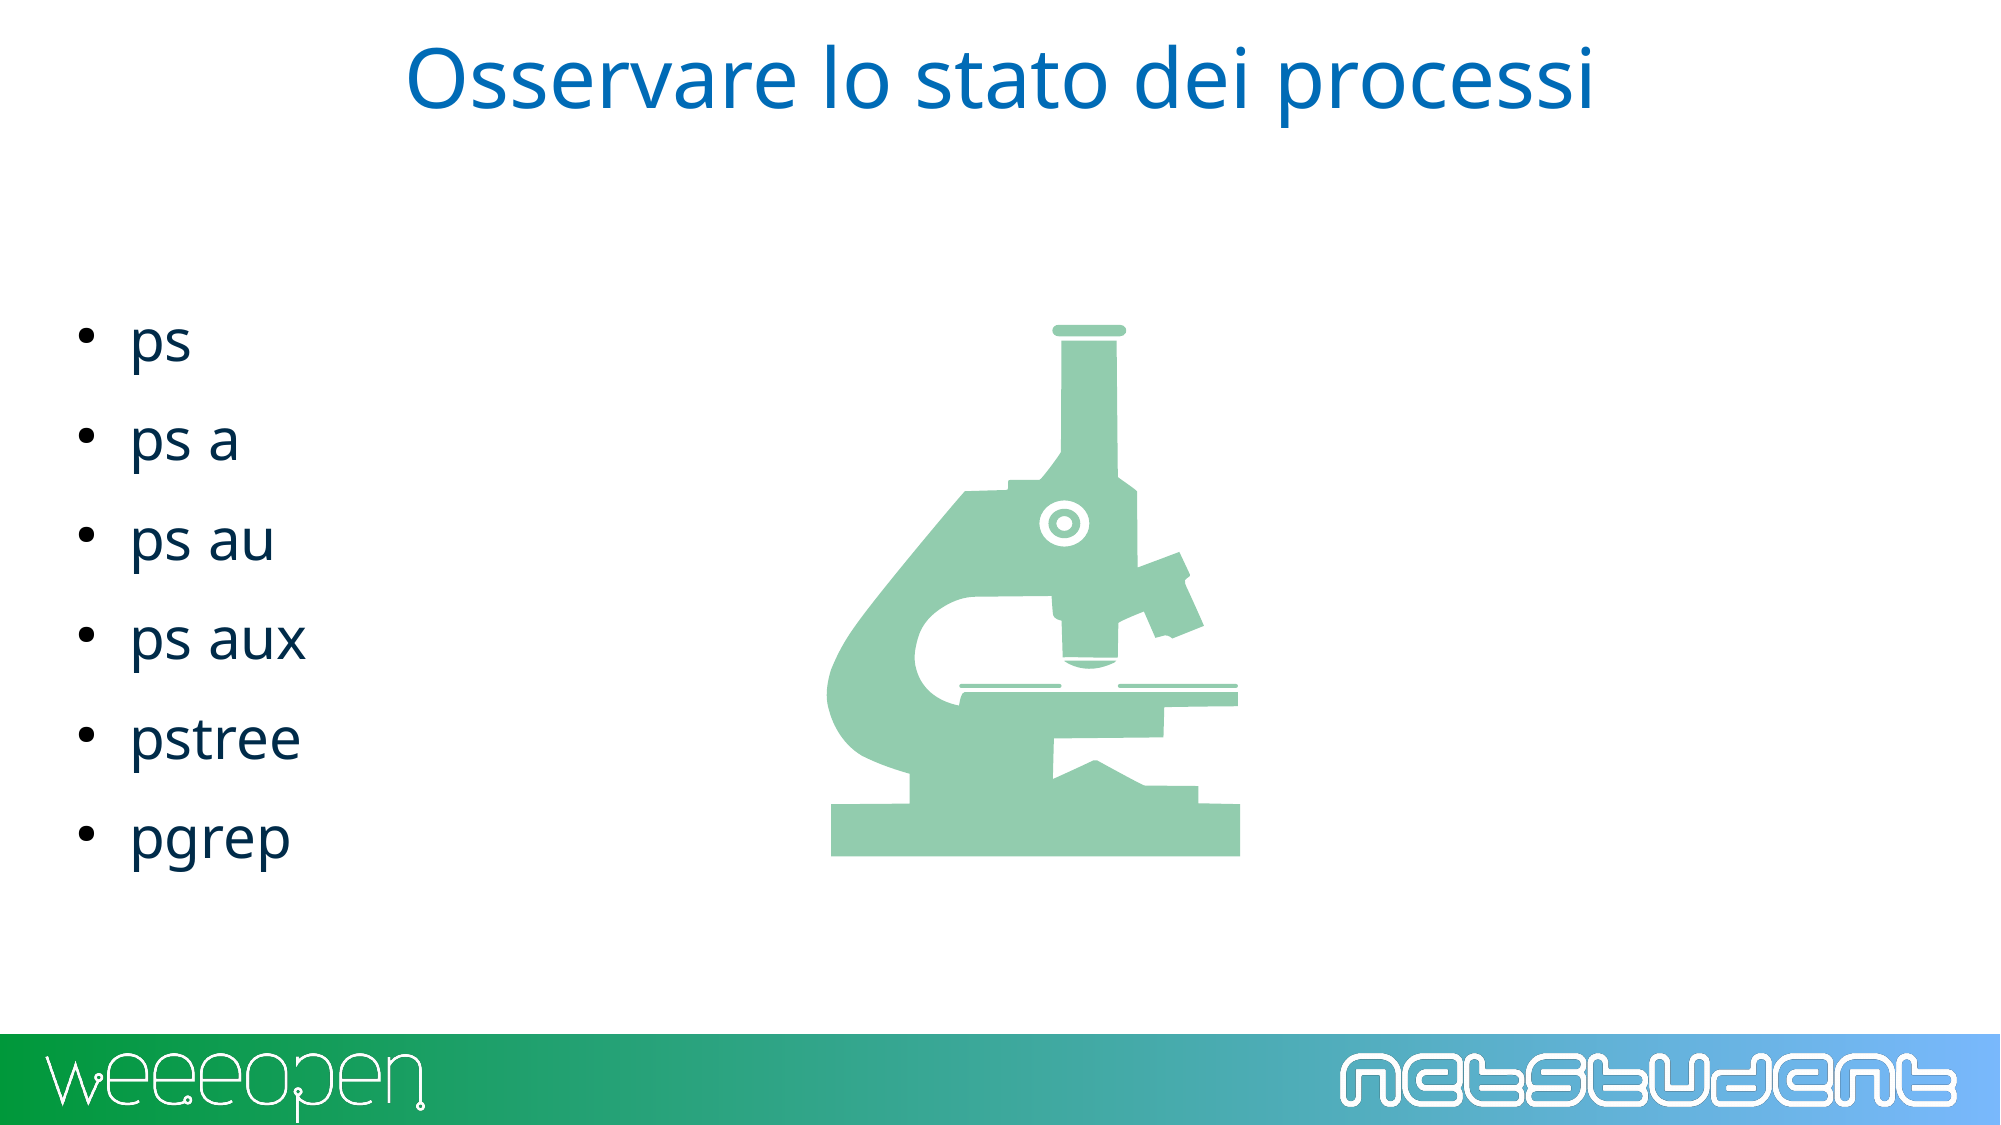

# Osservare lo stato dei processi
ps
ps a
ps au
ps aux
pstree
pgrep